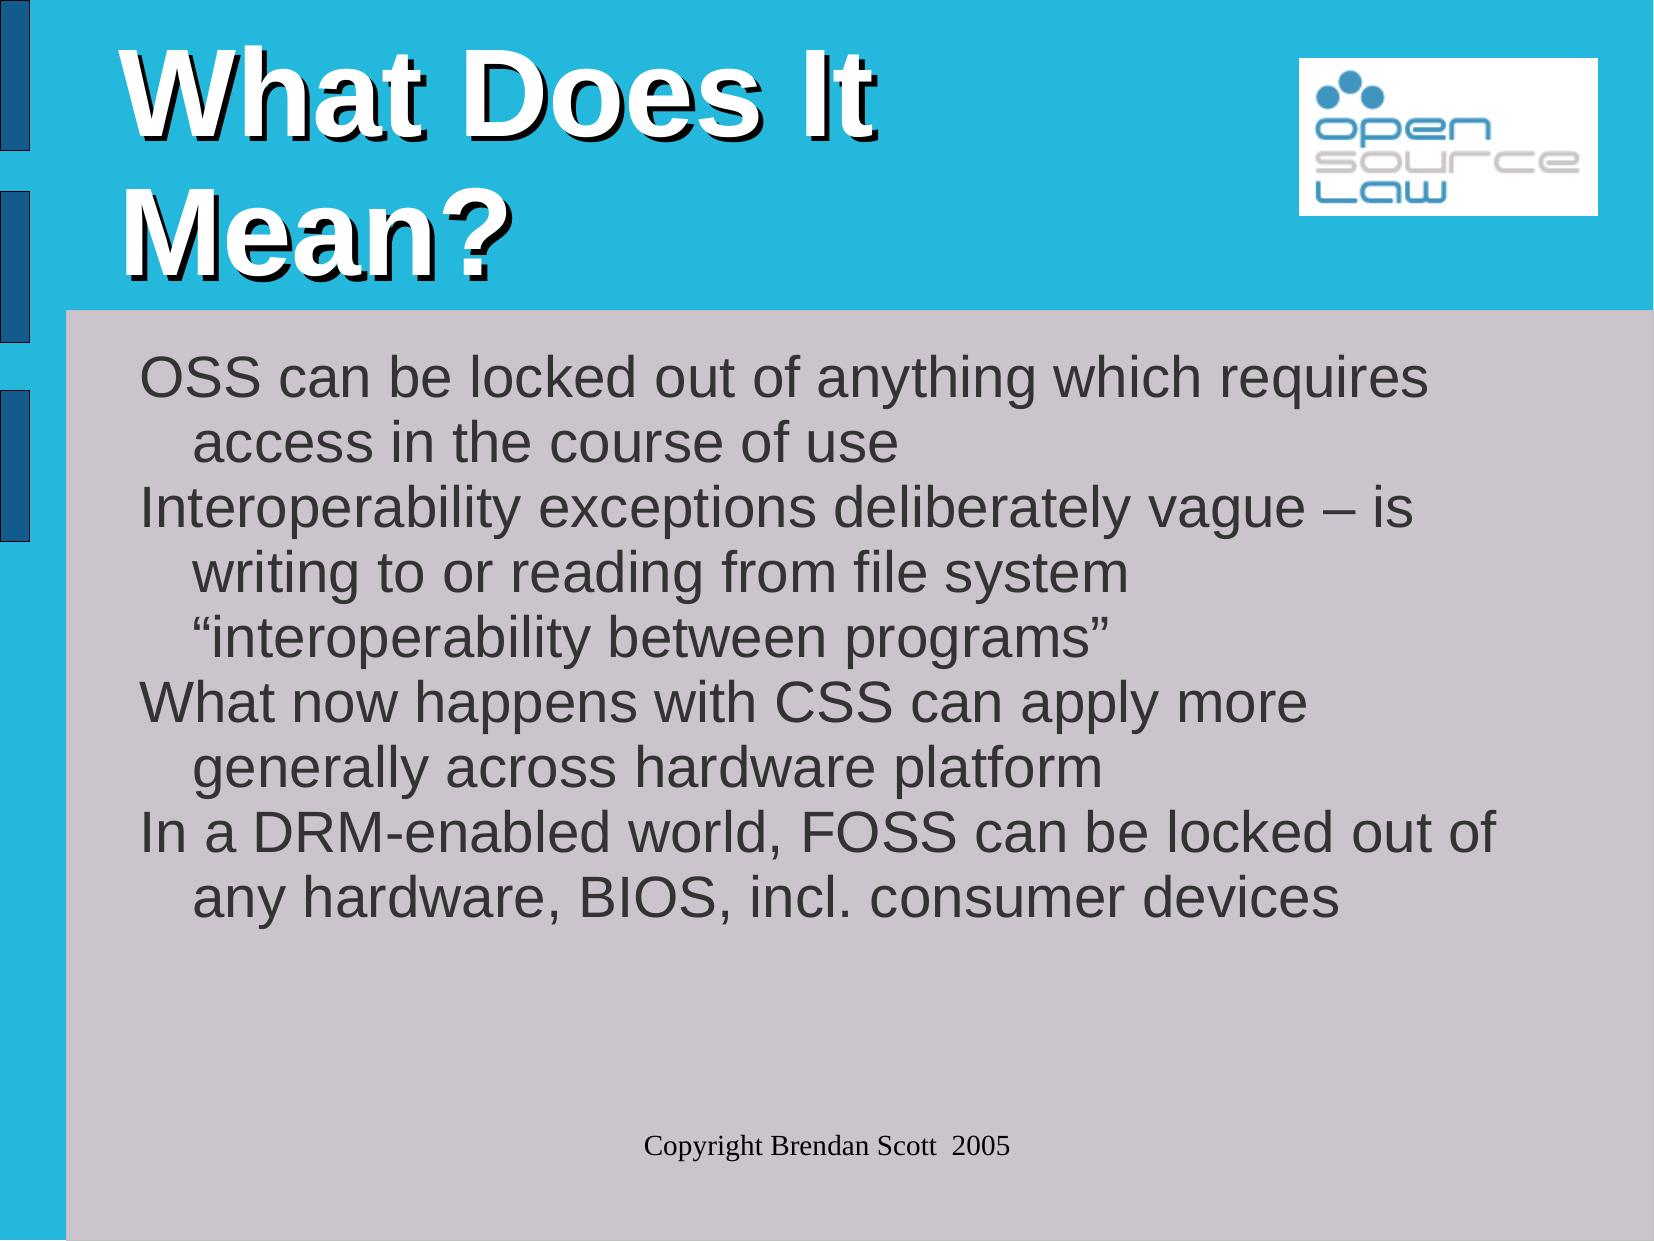

# What Does It Mean?
OSS can be locked out of anything which requires access in the course of use
Interoperability exceptions deliberately vague – is writing to or reading from file system “interoperability between programs”
What now happens with CSS can apply more generally across hardware platform
In a DRM-enabled world, FOSS can be locked out of any hardware, BIOS, incl. consumer devices